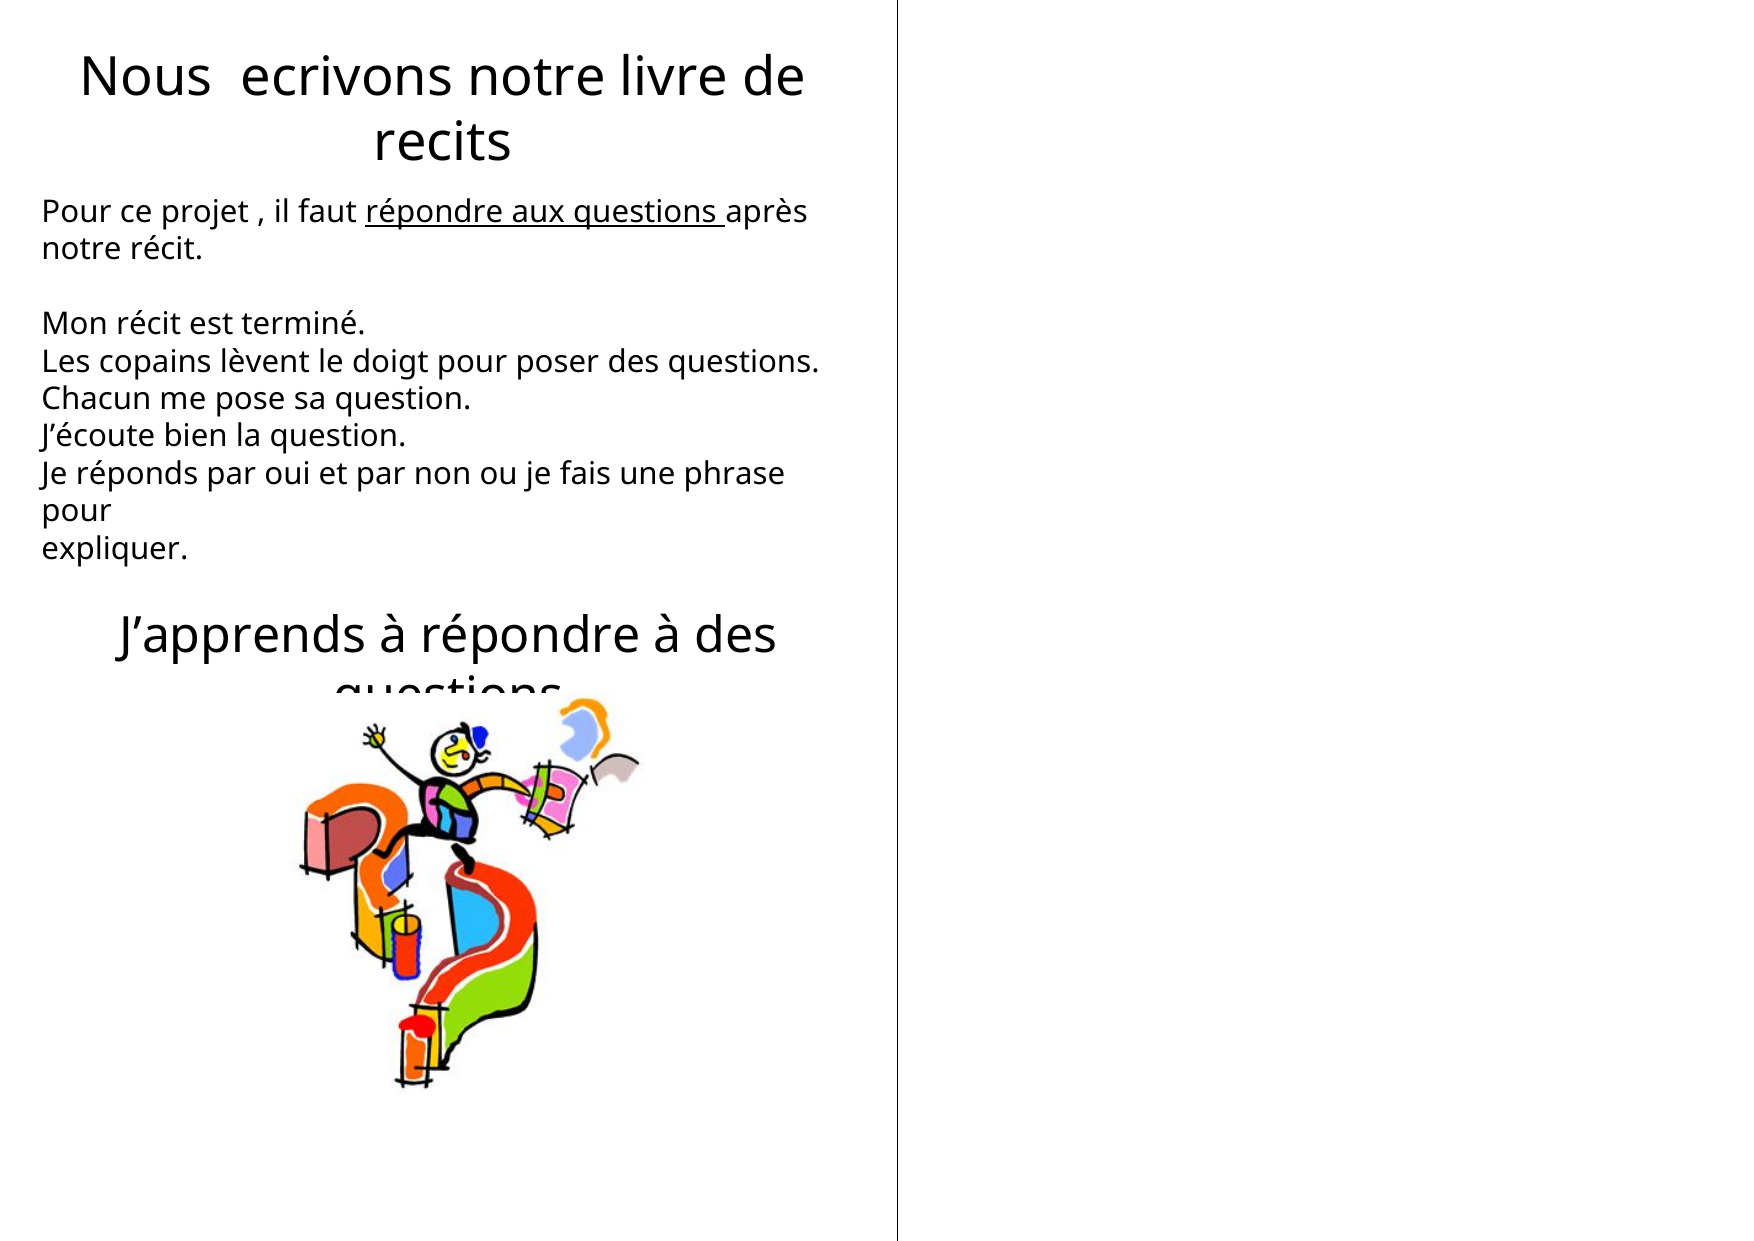

Nous ecrivons notre livre de recits
Pour ce projet , il faut répondre aux questions après notre récit.
Mon récit est terminé.
Les copains lèvent le doigt pour poser des questions.
Chacun me pose sa question.
J’écoute bien la question.
Je réponds par oui et par non ou je fais une phrase pour
expliquer.
J’apprends à répondre à des questions